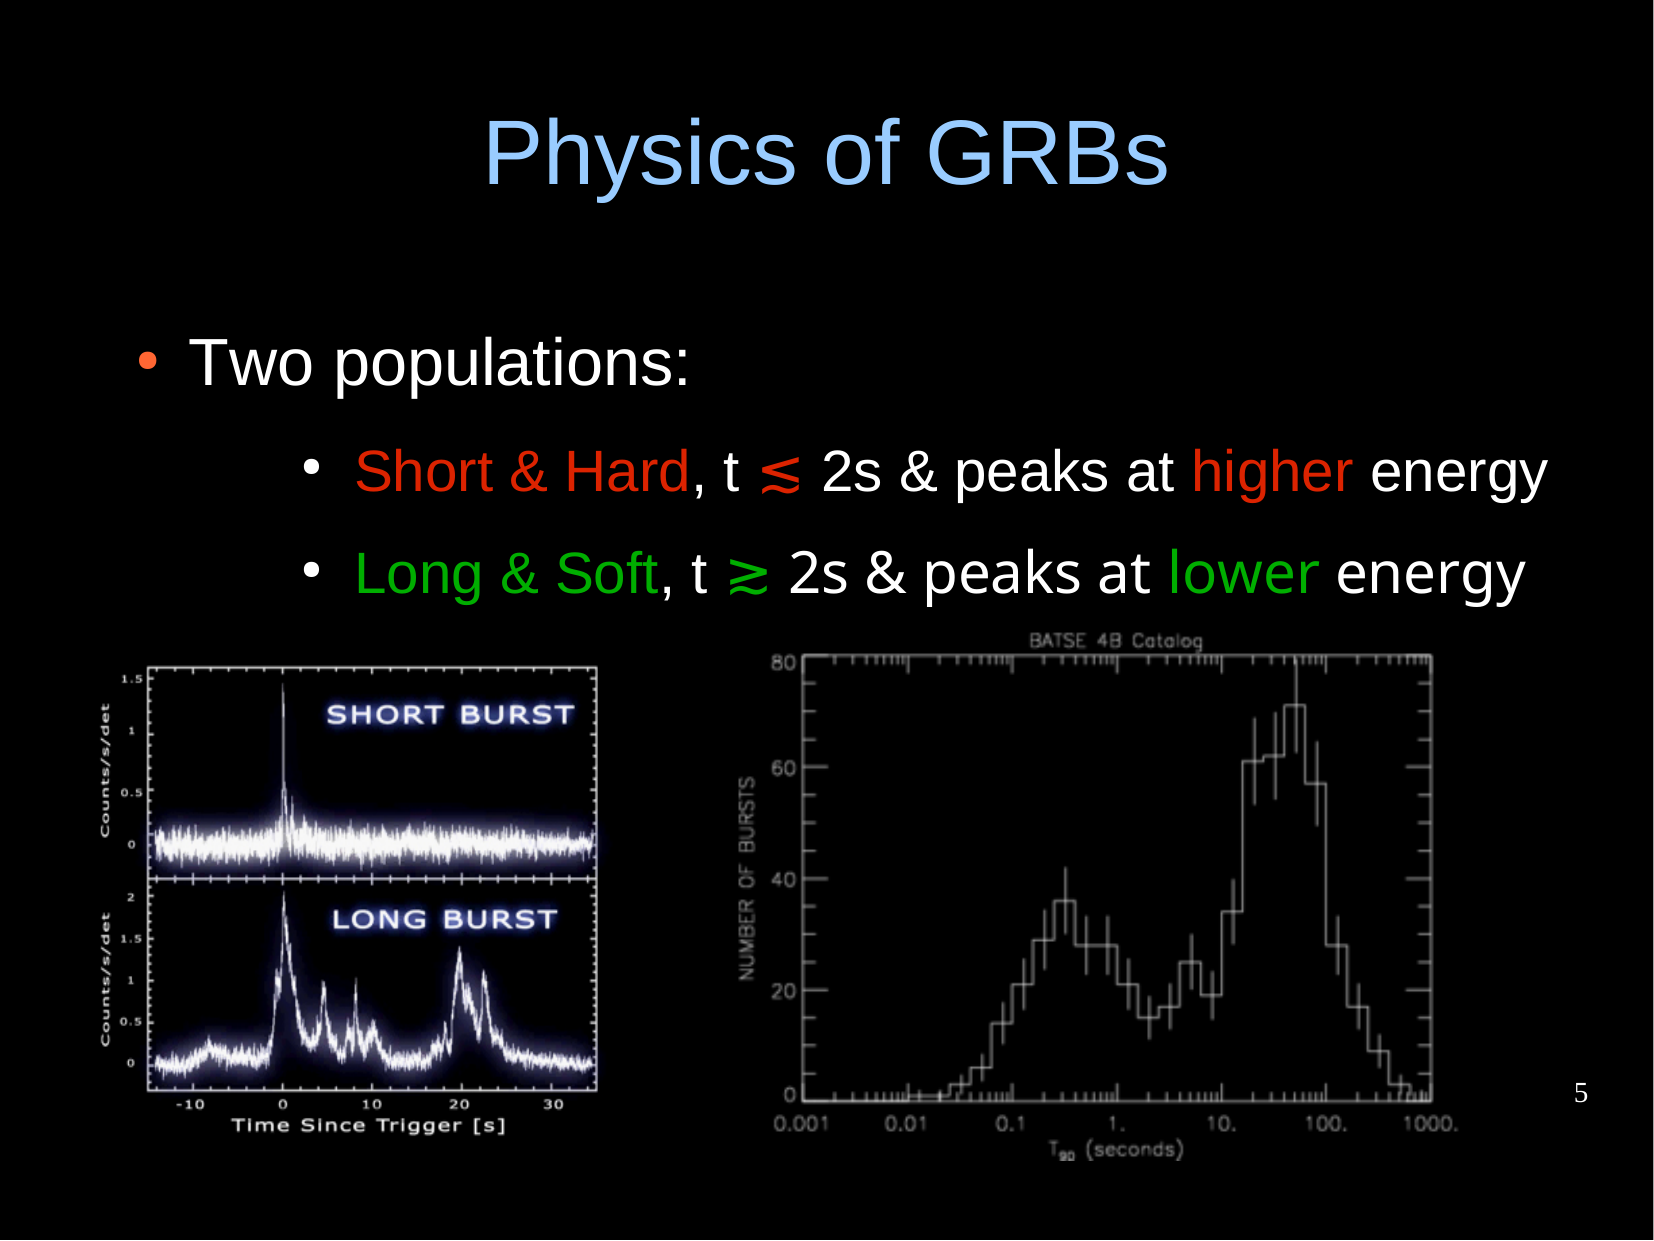

# Physics of GRBs
Two populations:
Short & Hard, t ≲ 2s & peaks at higher energy
Long & Soft, t ≳ 2s & peaks at lower energy
5